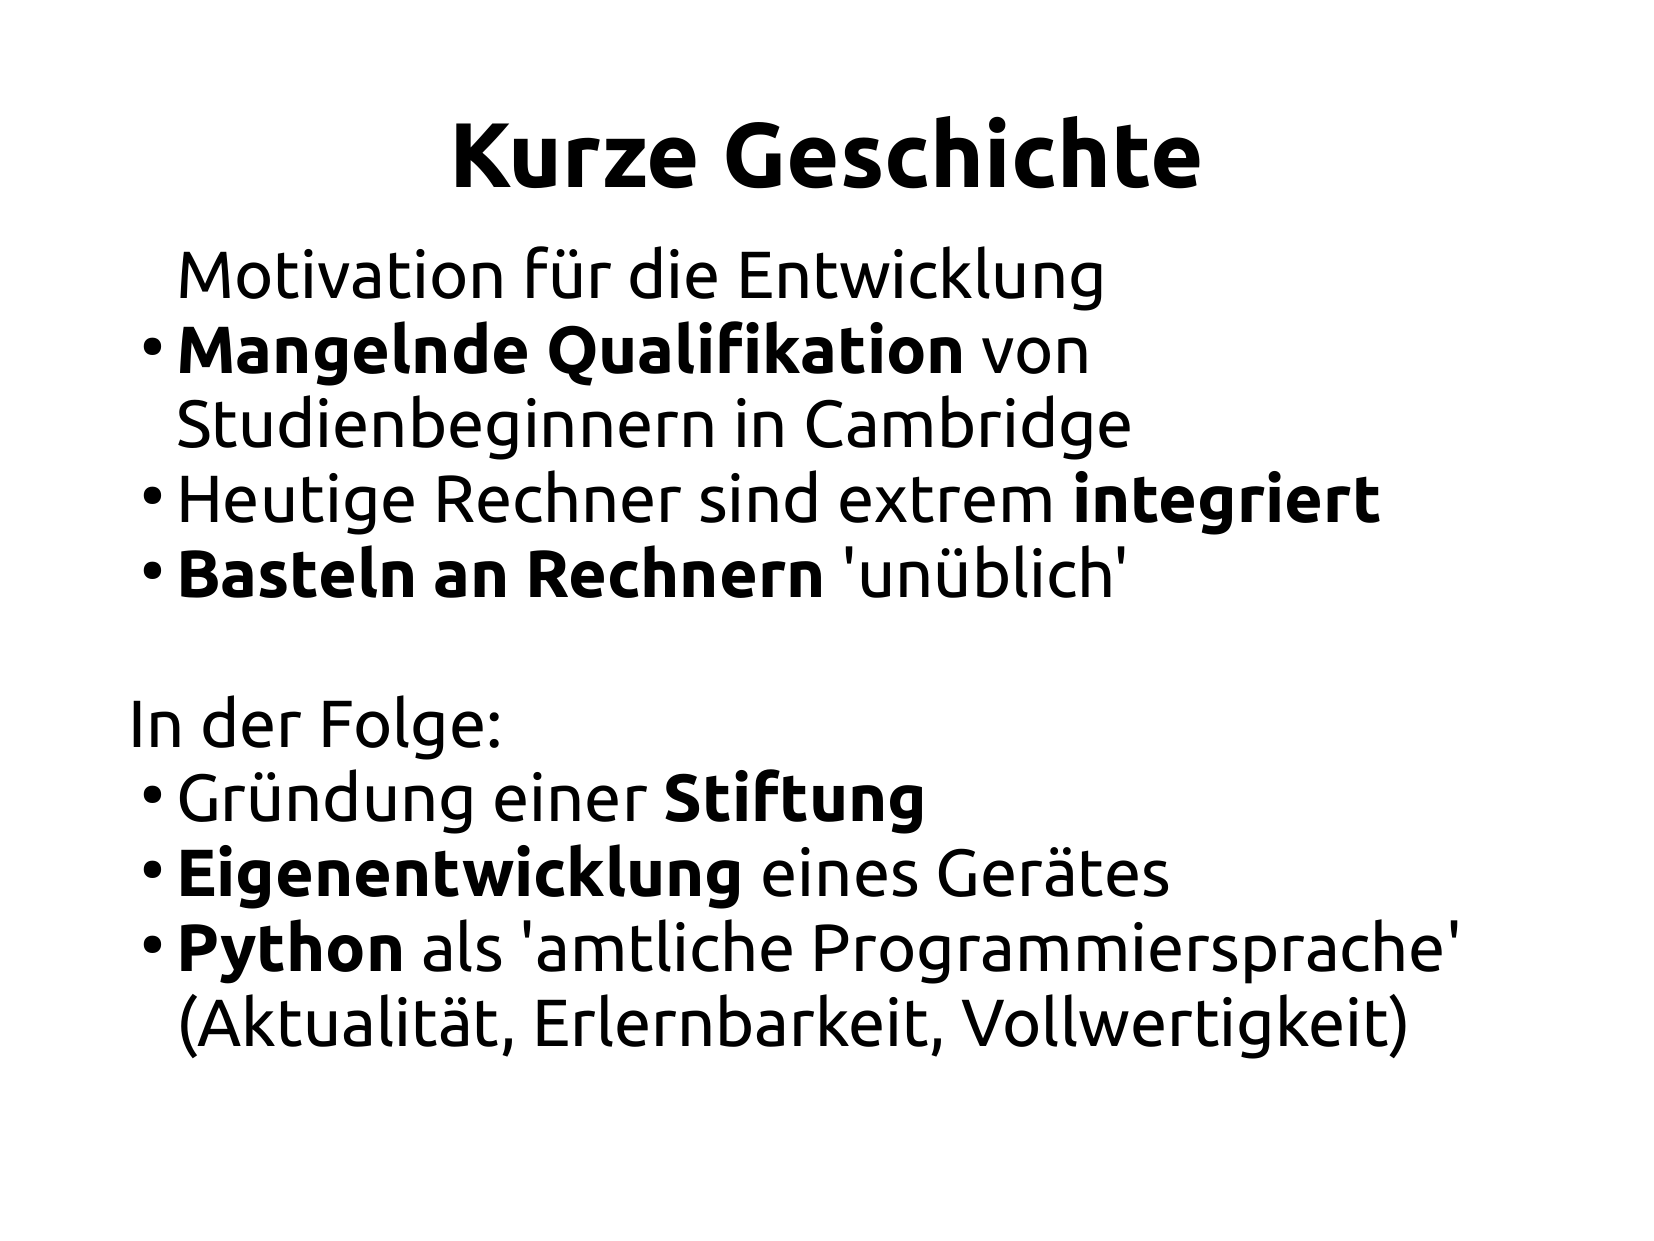

# Kurze Geschichte
Motivation für die Entwicklung
Mangelnde Qualifikation von Studienbeginnern in Cambridge
Heutige Rechner sind extrem integriert
Basteln an Rechnern 'unüblich'
In der Folge:
Gründung einer Stiftung
Eigenentwicklung eines Gerätes
Python als 'amtliche Programmiersprache' (Aktualität, Erlernbarkeit, Vollwertigkeit)